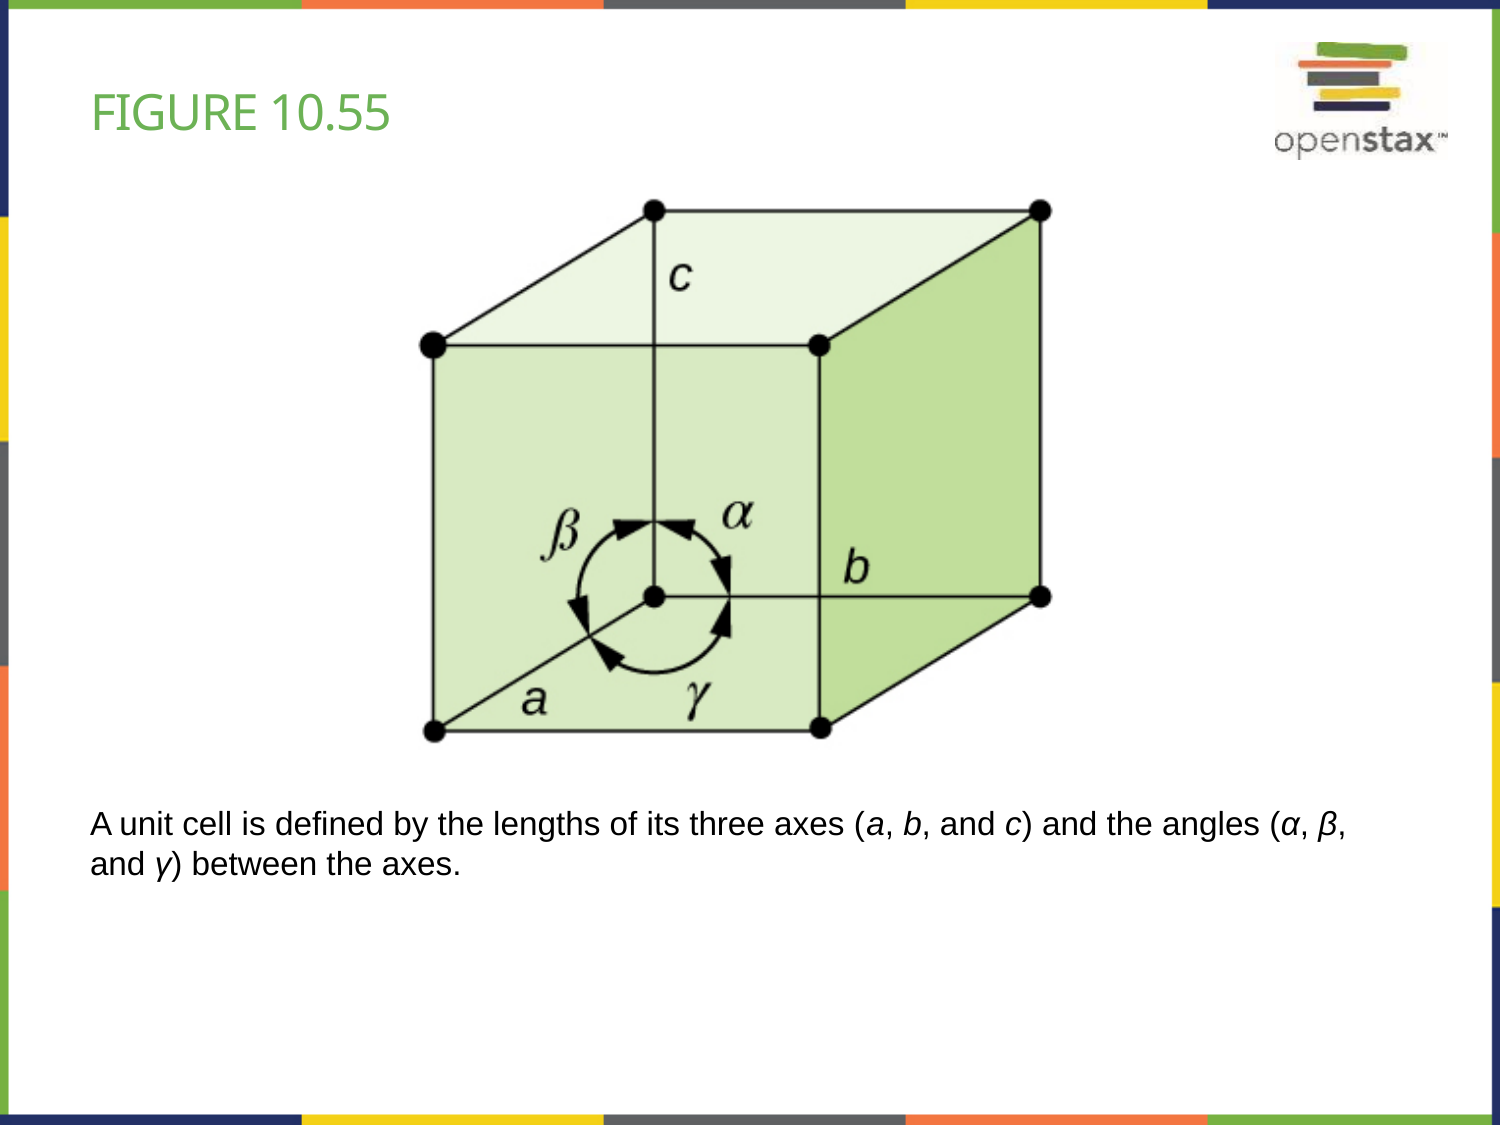

# Figure 10.55
A unit cell is defined by the lengths of its three axes (a, b, and c) and the angles (α, β, and γ) between the axes.